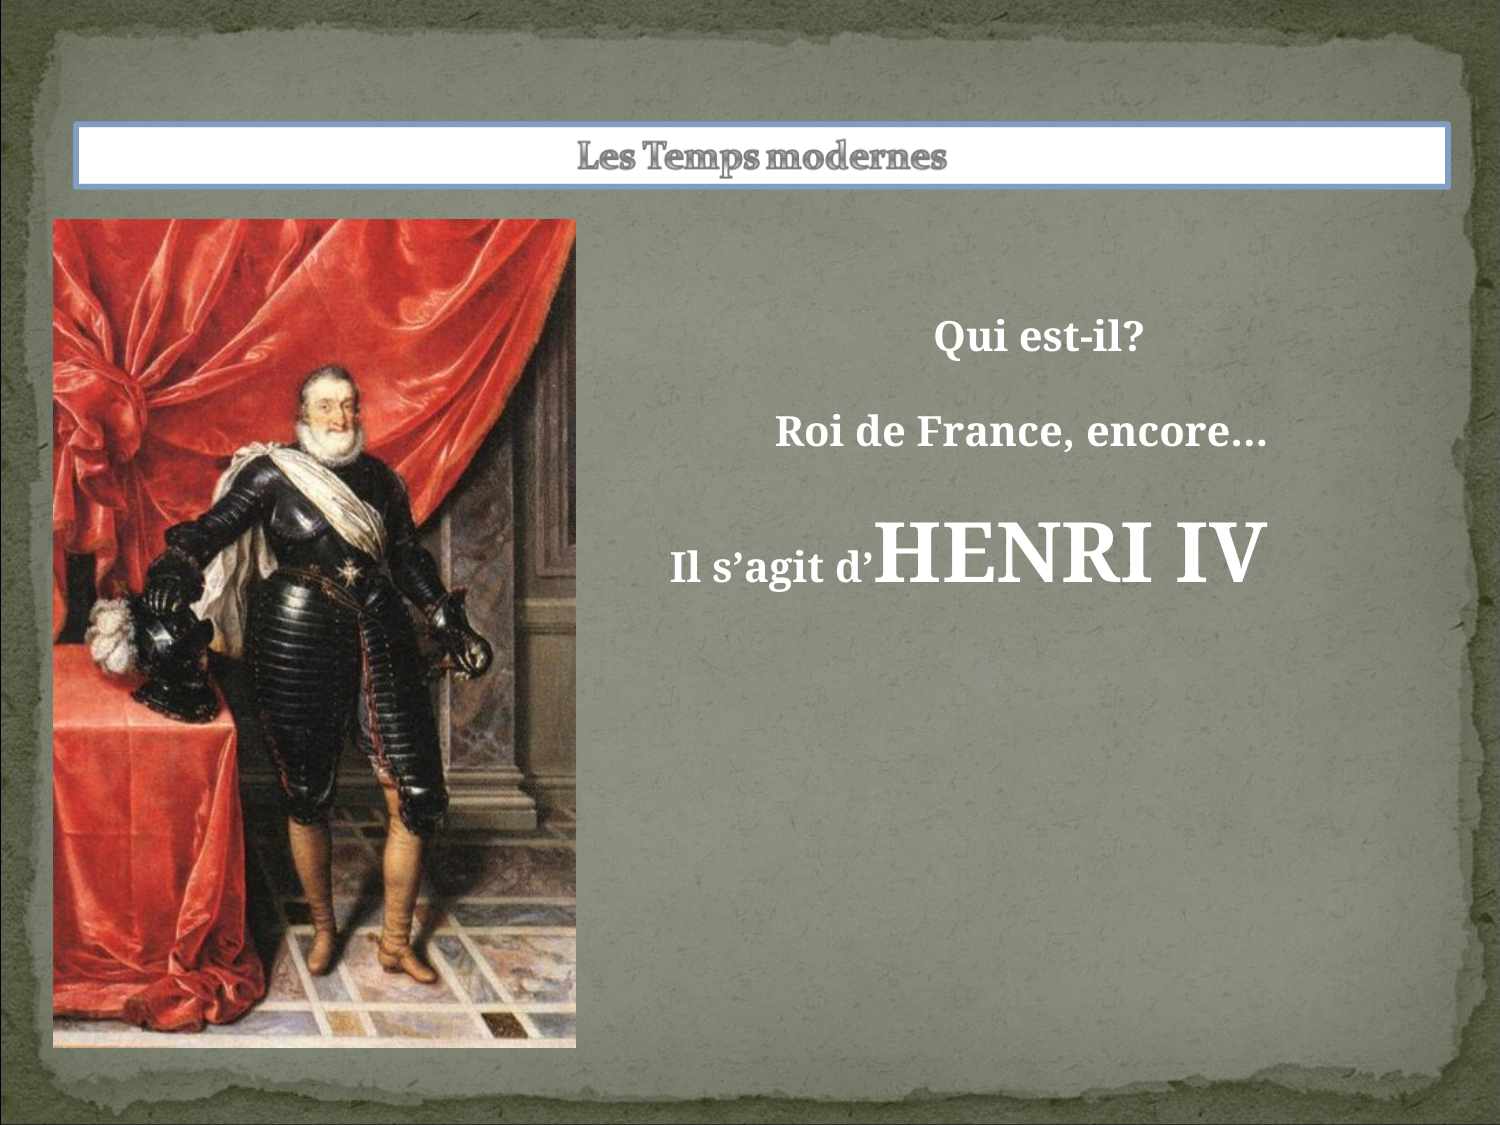

Qui est-il?
Roi de France, encore…
Il s’agit d’HENRI IV